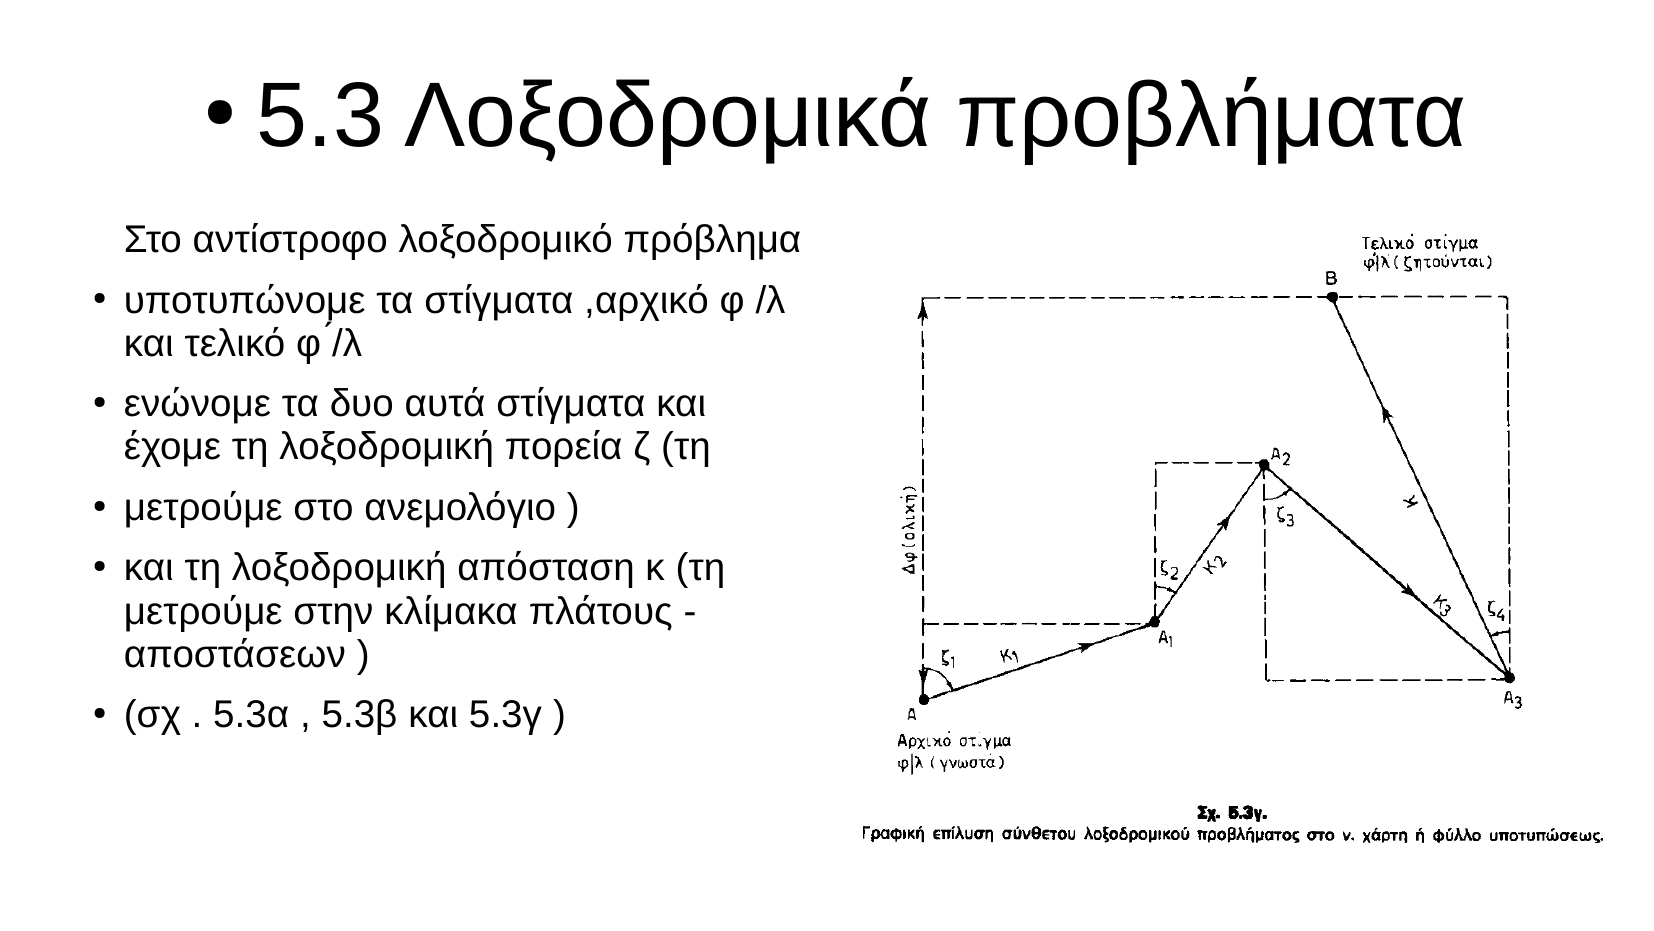

# 5.3 Λοξοδρομικά προβλήματα
Στο αντίστροφο λοξοδρομικό πρόβλημα
υποτυπώνομε τα στίγματα ,αρχικό φ /λ και τελικό φ ́/λ
ενώνομε τα δυο αυτά στίγματα και έχομε τη λοξοδρομική πορεία ζ (τη
μετρούμε στο ανεμολόγιο )
και τη λοξοδρομική απόσταση κ (τη μετρούμε στην κλίμακα πλάτους - αποστάσεων )
(σχ . 5.3α , 5.3β και 5.3γ )